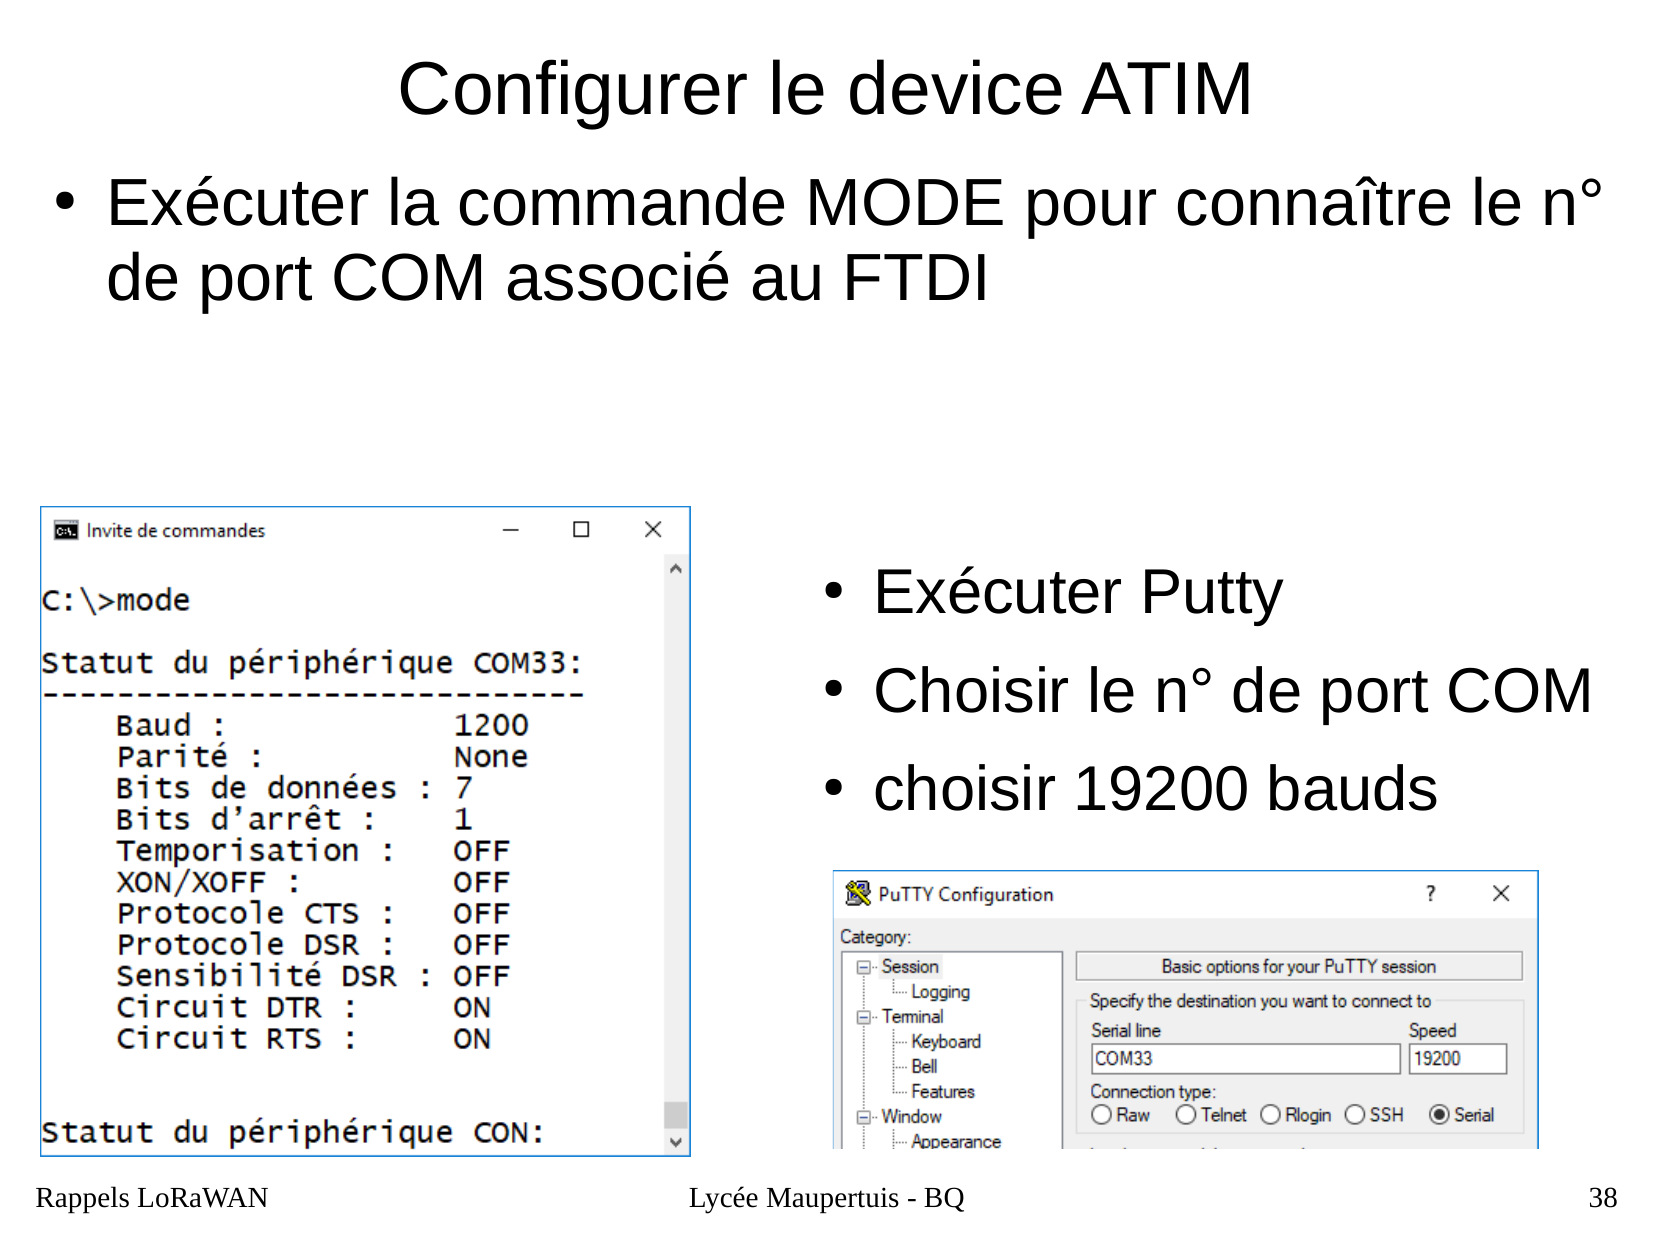

# Configurer le device ATIM
Exécuter la commande MODE pour connaître le n° de port COM associé au FTDI
Exécuter Putty
Choisir le n° de port COM
choisir 19200 bauds
Rappels LoRaWAN
Lycée Maupertuis - BQ
38